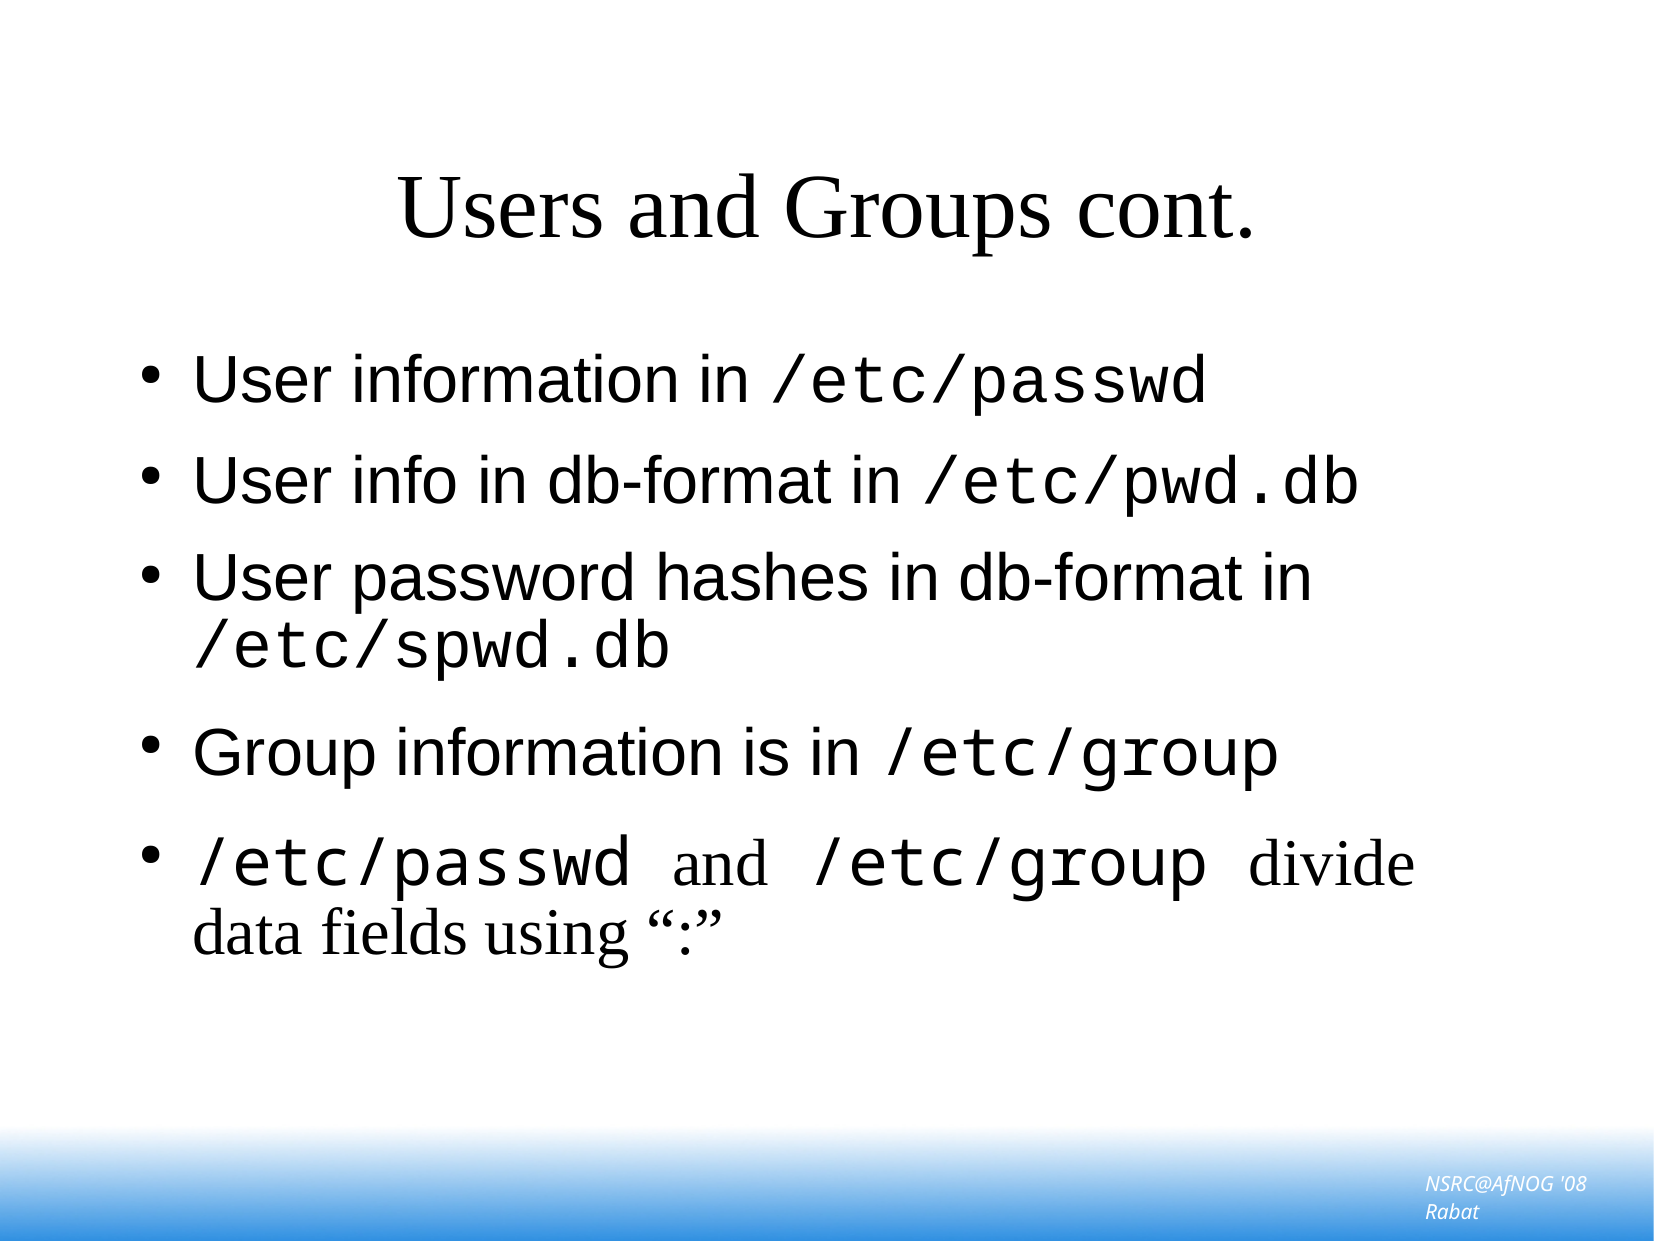

# Users and Groups cont.
User information in /etc/passwd
User info in db-format in /etc/pwd.db
User password hashes in db-format in /etc/spwd.db
Group information is in /etc/group
/etc/passwd and /etc/group divide data fields using “:”